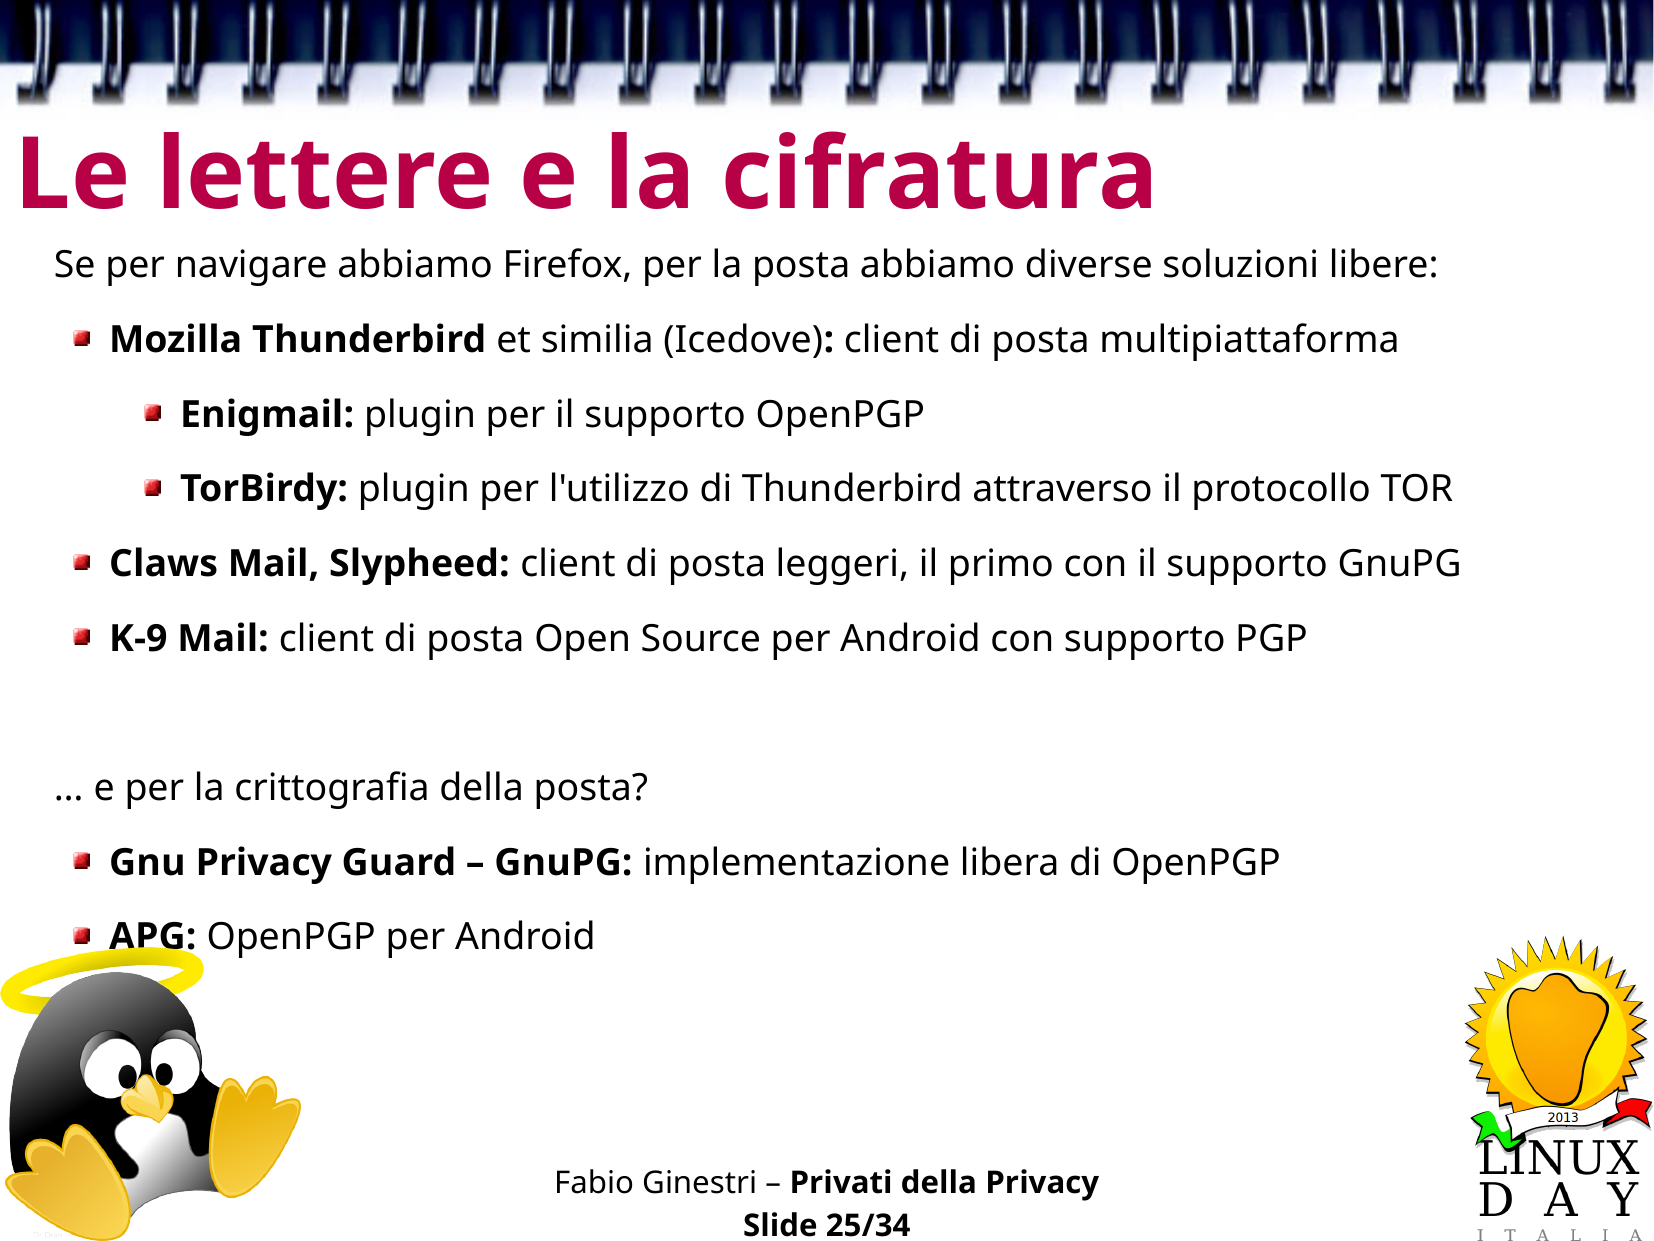

Le lettere e la cifratura
Se per navigare abbiamo Firefox, per la posta abbiamo diverse soluzioni libere:
Mozilla Thunderbird et similia (Icedove): client di posta multipiattaforma
Enigmail: plugin per il supporto OpenPGP
TorBirdy: plugin per l'utilizzo di Thunderbird attraverso il protocollo TOR
Claws Mail, Slypheed: client di posta leggeri, il primo con il supporto GnuPG
K-9 Mail: client di posta Open Source per Android con supporto PGP
… e per la crittografia della posta?
Gnu Privacy Guard – GnuPG: implementazione libera di OpenPGP
APG: OpenPGP per Android
Fabio Ginestri – Privati della Privacy
Slide /34